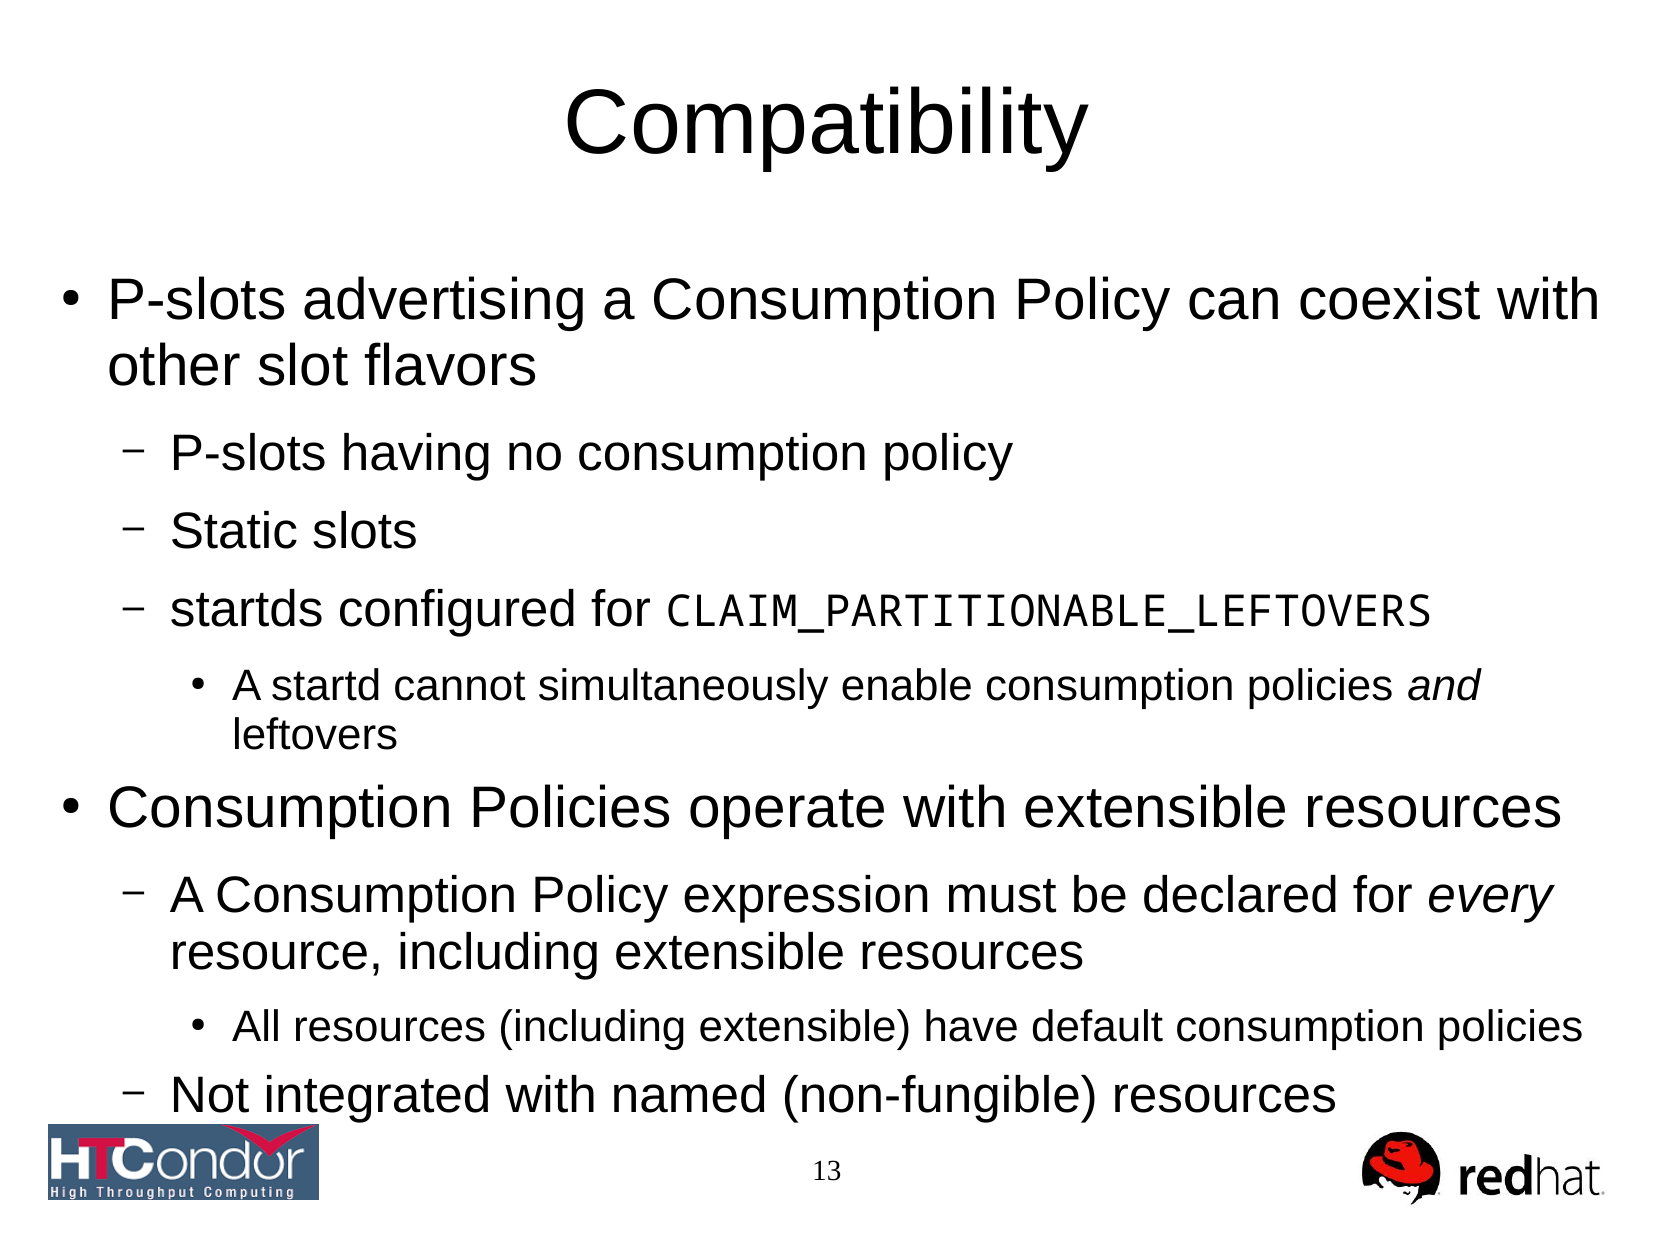

# Compatibility
P-slots advertising a Consumption Policy can coexist with other slot flavors
P-slots having no consumption policy
Static slots
startds configured for CLAIM_PARTITIONABLE_LEFTOVERS
A startd cannot simultaneously enable consumption policies and leftovers
Consumption Policies operate with extensible resources
A Consumption Policy expression must be declared for every resource, including extensible resources
All resources (including extensible) have default consumption policies
Not integrated with named (non-fungible) resources
13